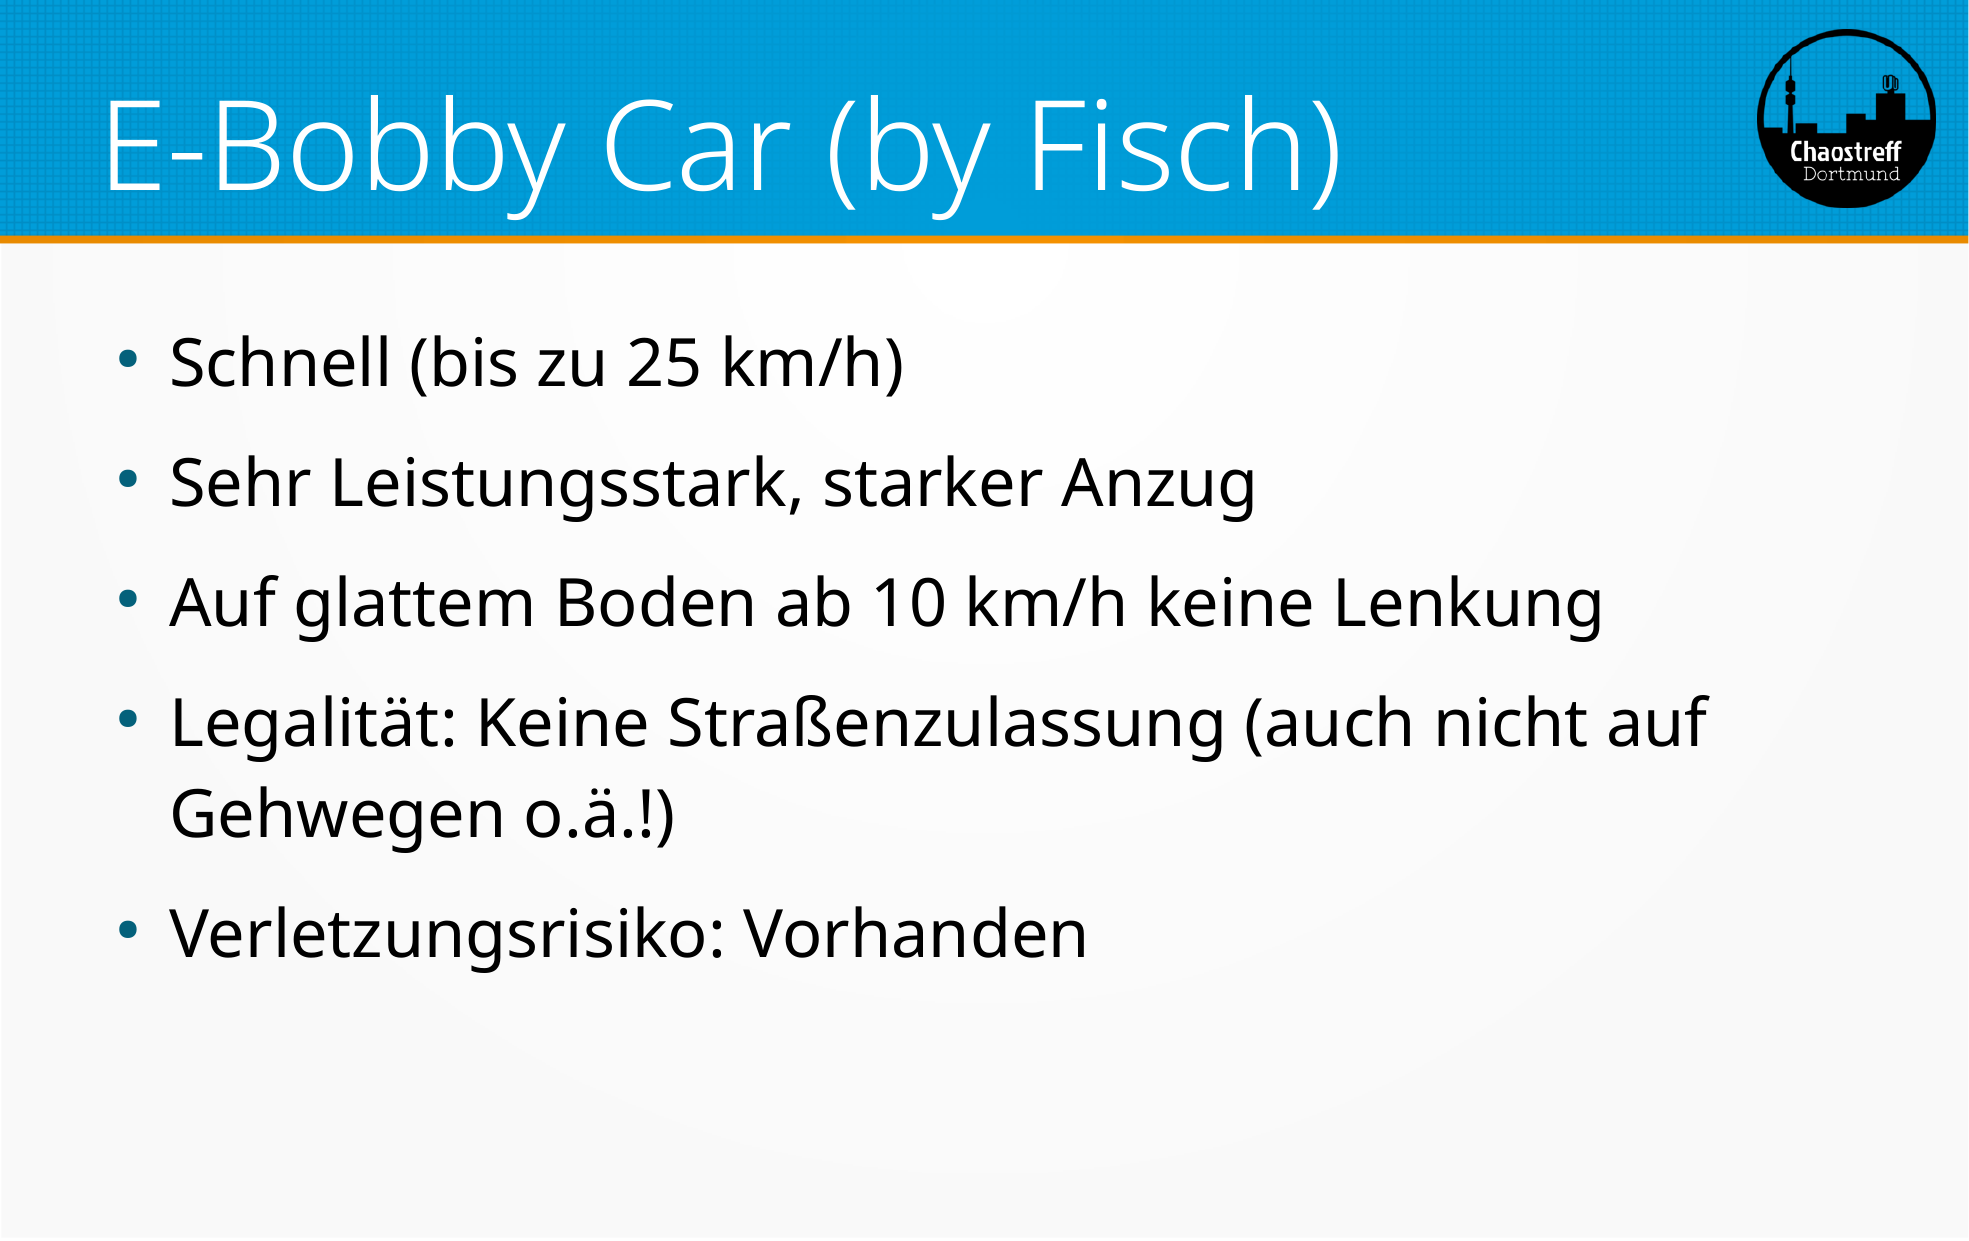

# E-Bobby Car (by Fisch)
Schnell (bis zu 25 km/h)
Sehr Leistungsstark, starker Anzug
Auf glattem Boden ab 10 km/h keine Lenkung
Legalität: Keine Straßenzulassung (auch nicht auf Gehwegen o.ä.!)
Verletzungsrisiko: Vorhanden